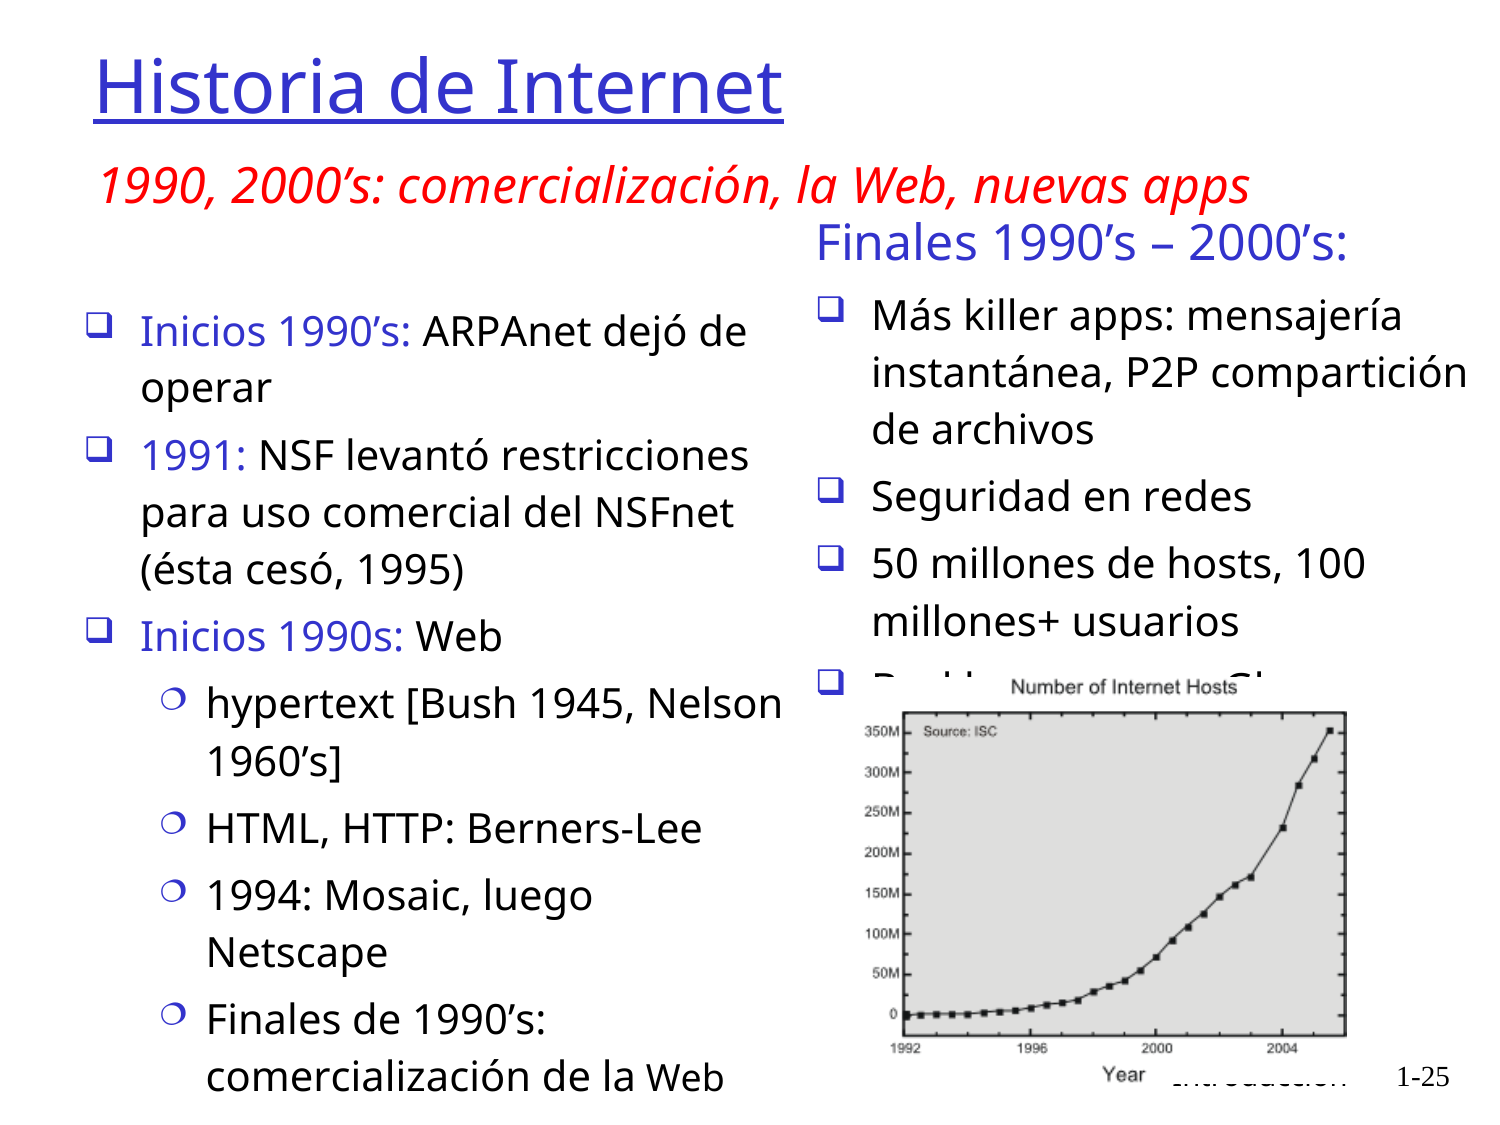

# Historia de Internet
1990, 2000’s: comercialización, la Web, nuevas apps
Finales 1990’s – 2000’s:
Más killer apps: mensajería instantánea, P2P compartición de archivos
Seguridad en redes
50 millones de hosts, 100 millones+ usuarios
Backbone corre a Gbps
Inicios 1990’s: ARPAnet dejó de operar
1991: NSF levantó restricciones para uso comercial del NSFnet (ésta cesó, 1995)
Inicios 1990s: Web
hypertext [Bush 1945, Nelson 1960’s]
HTML, HTTP: Berners-Lee
1994: Mosaic, luego Netscape
Finales de 1990’s: comercialización de la Web
 Introducción